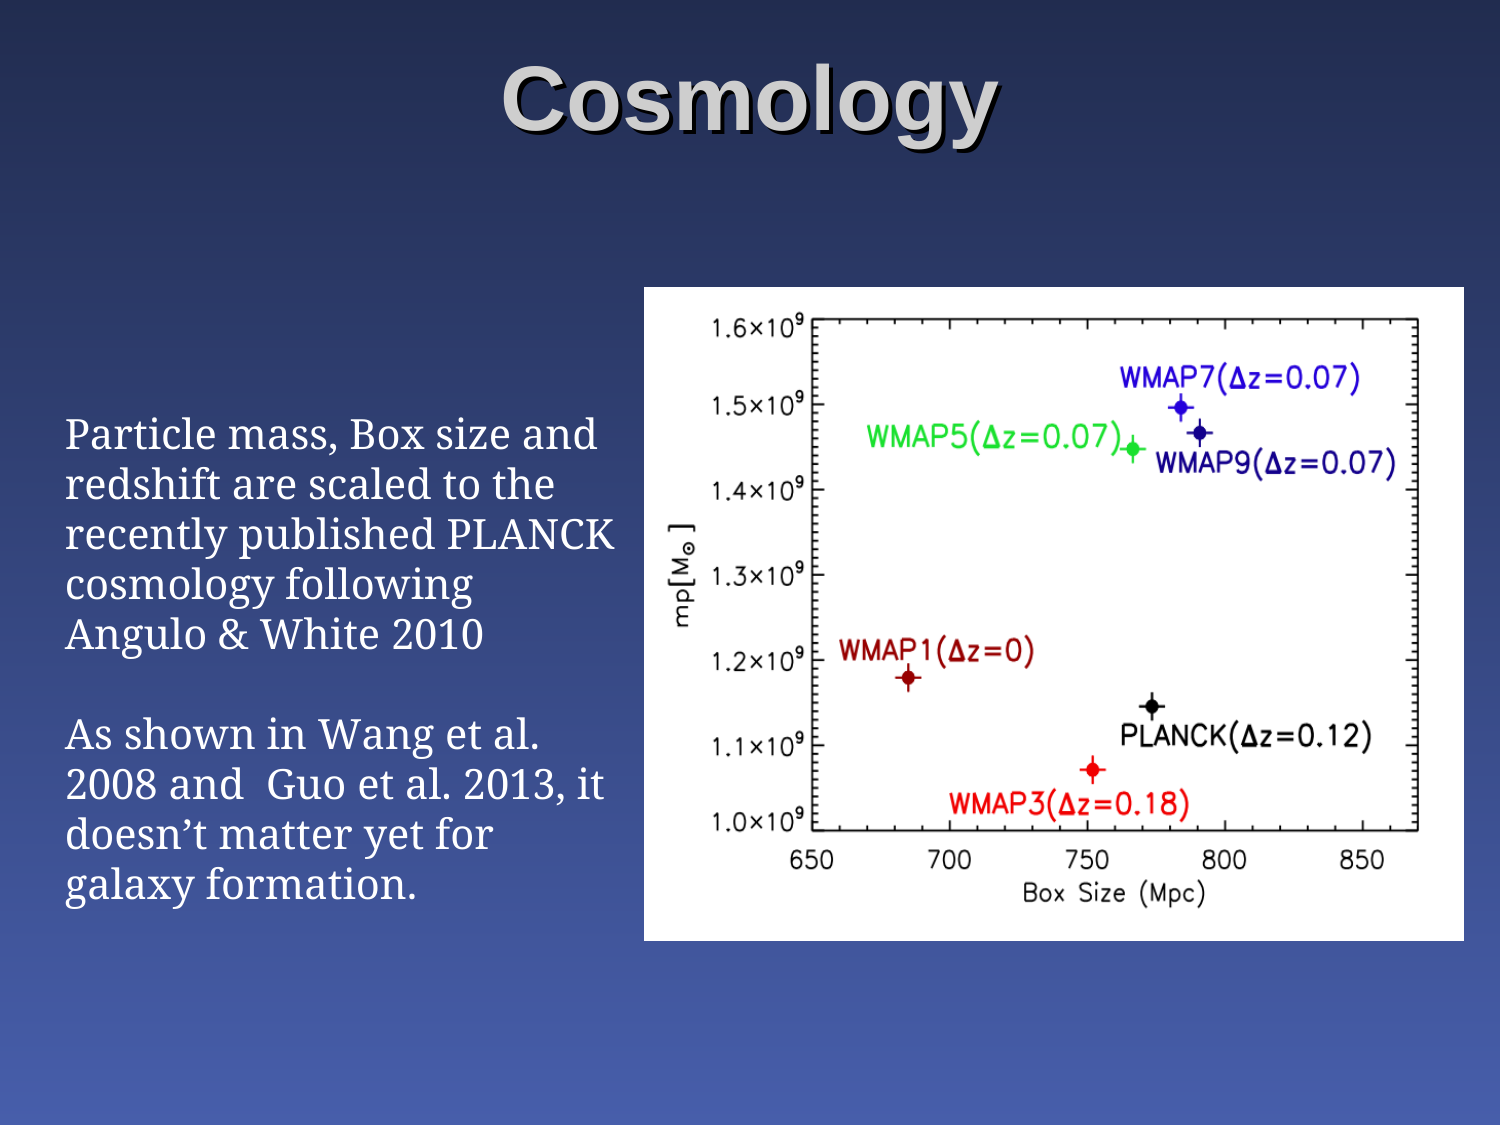

# Cosmology
Particle mass, Box size and redshift are scaled to the recently published PLANCK cosmology following Angulo & White 2010
As shown in Wang et al. 2008 and Guo et al. 2013, it doesn’t matter yet for galaxy formation.